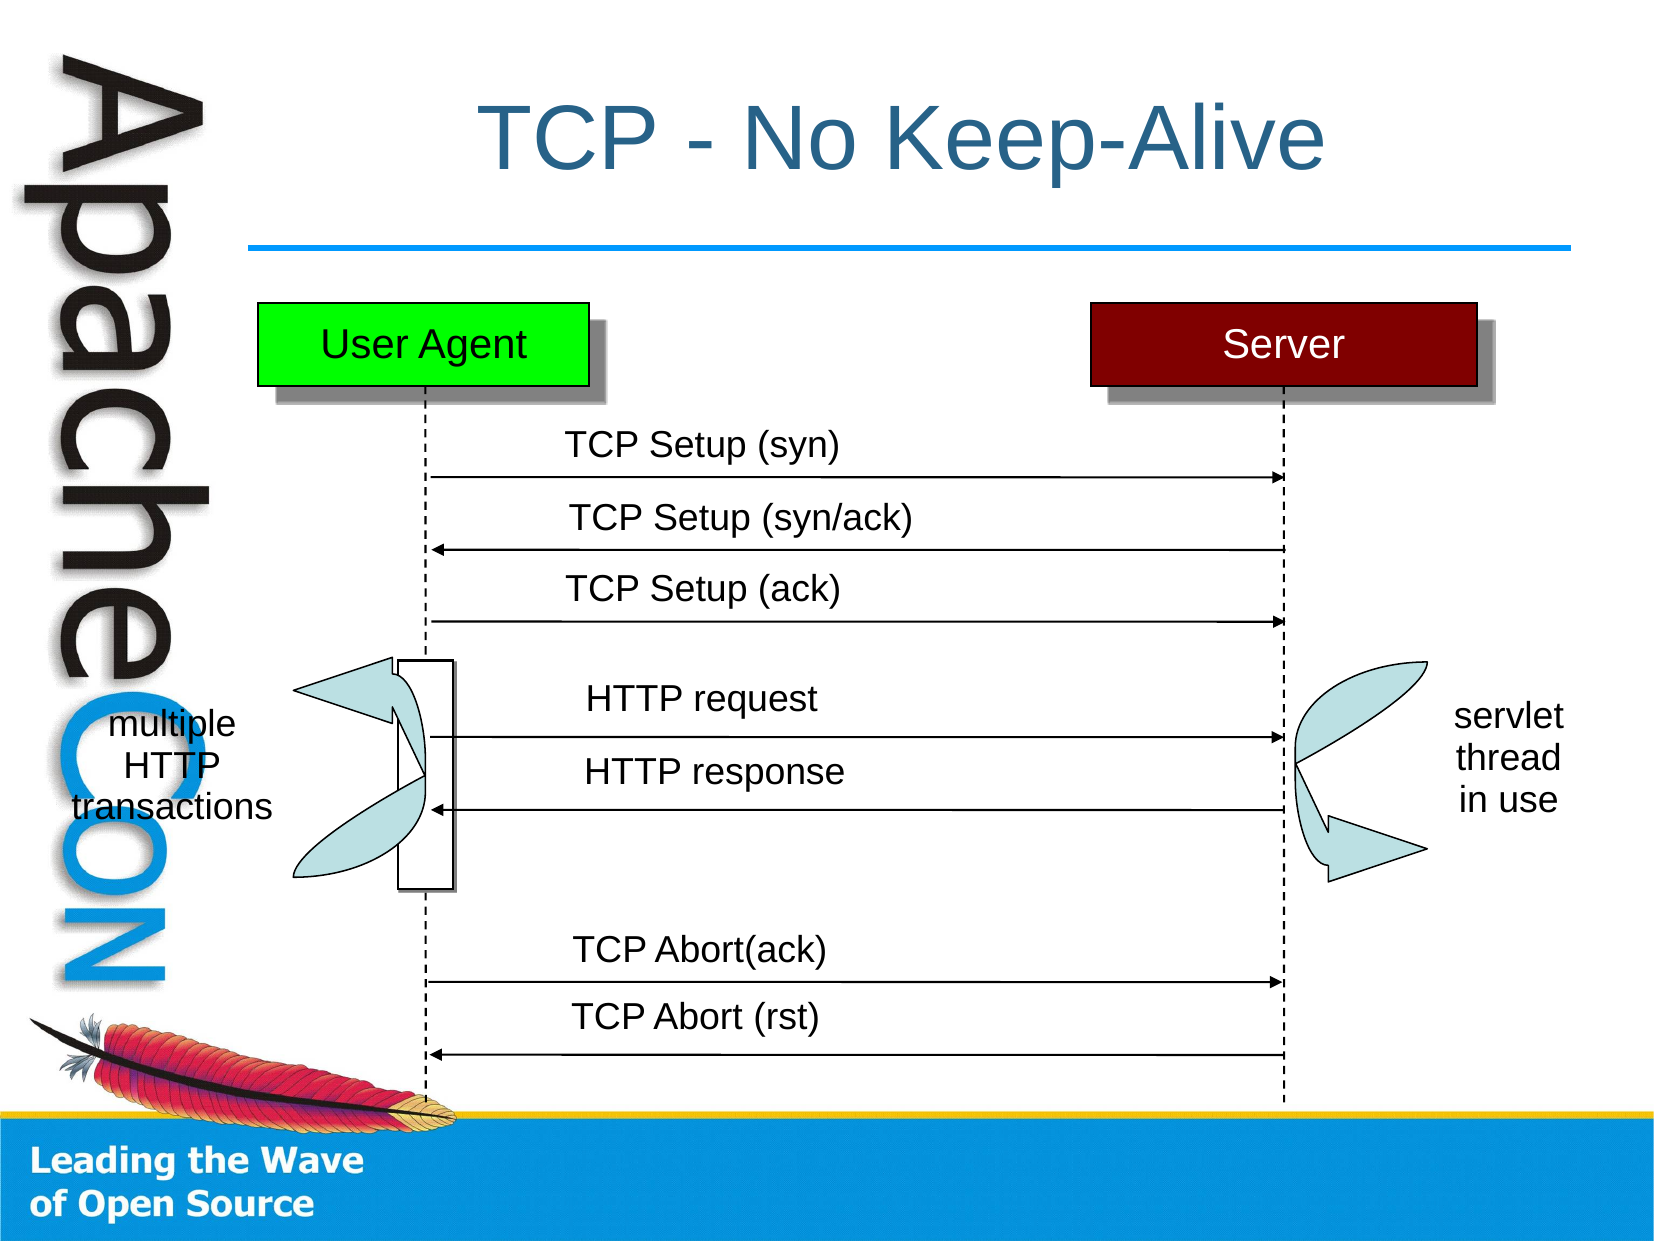

# TCP - No Keep-Alive
User Agent
Server
TCP Setup (syn)‏
TCP Setup (syn/ack)‏
TCP Setup (ack)‏
HTTP request
servlet
thread
in use
multiple
HTTP
transactions
HTTP response
TCP Abort(ack)‏
TCP Abort (rst)